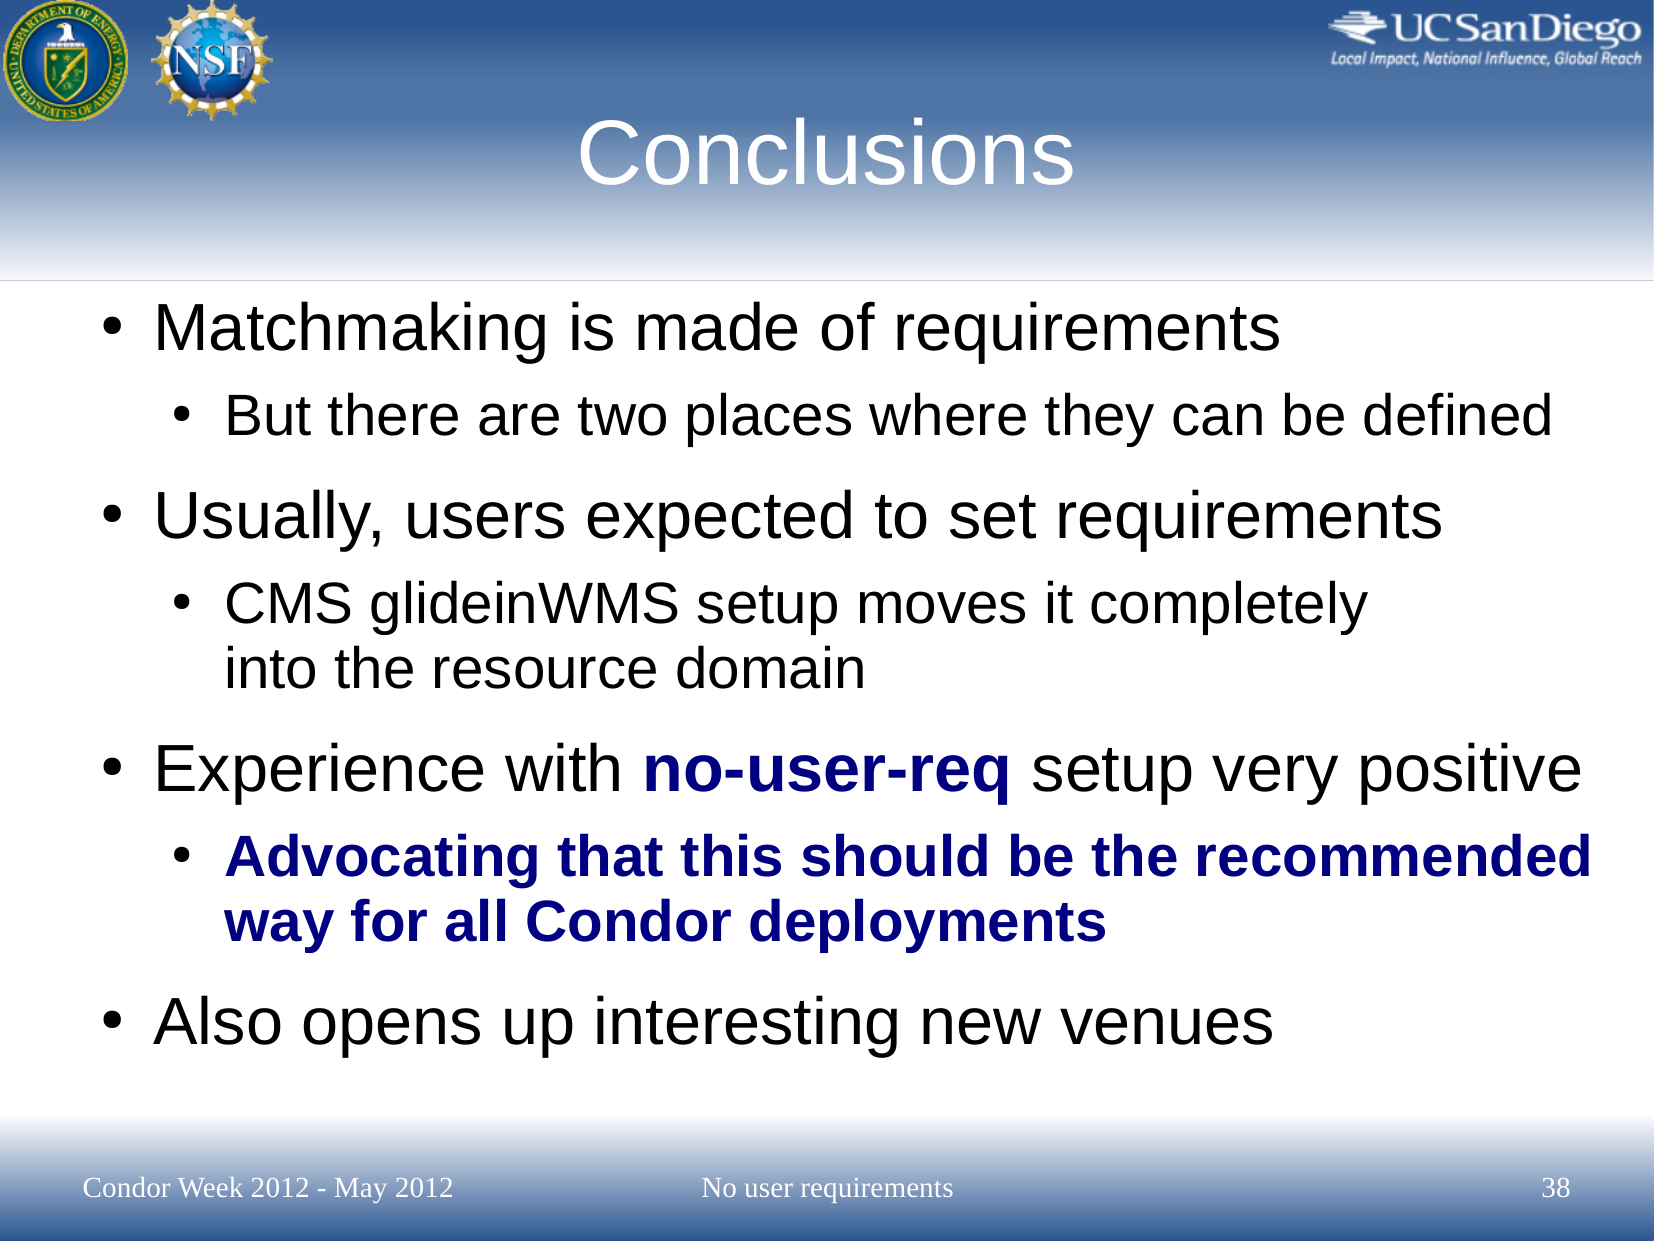

# Conclusions
Matchmaking is made of requirements
But there are two places where they can be defined
Usually, users expected to set requirements
CMS glideinWMS setup moves it completely into the resource domain
Experience with no-user-req setup very positive
Advocating that this should be the recommended way for all Condor deployments
Also opens up interesting new venues
Condor Week 2012 - May 2012
No user requirements
38